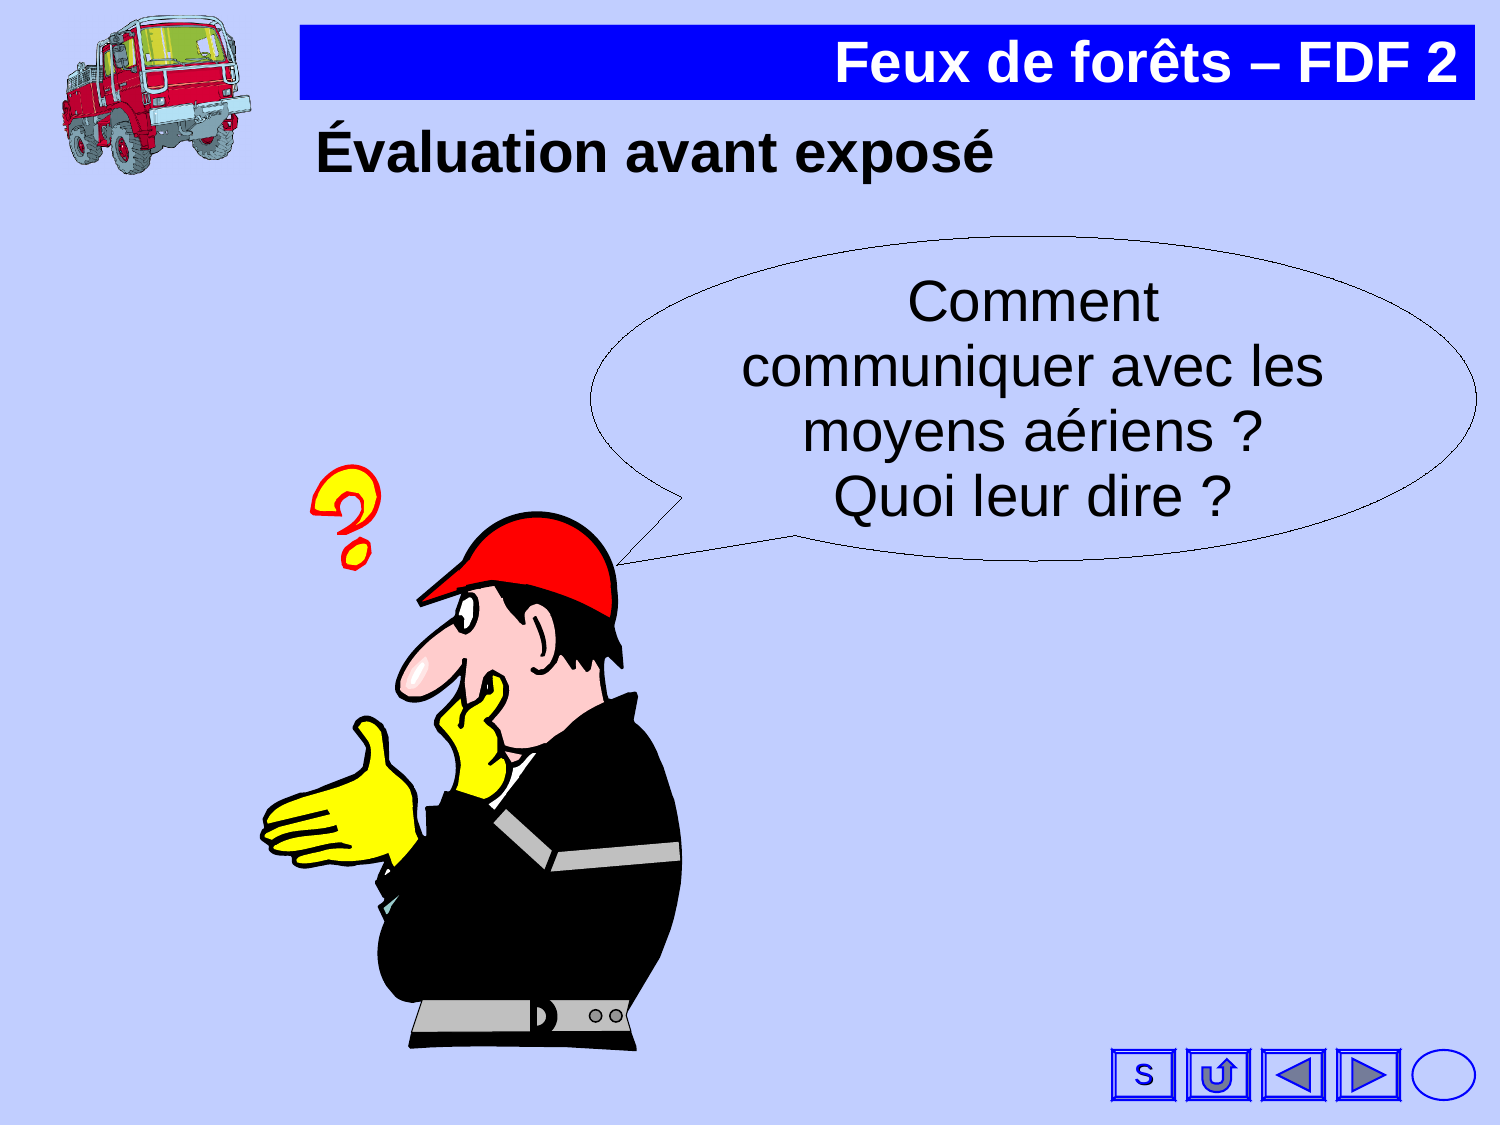

Feux de forêts – FDF 2
Évaluation avant exposé
Comment communiquer avec les moyens aériens ? Quoi leur dire ?